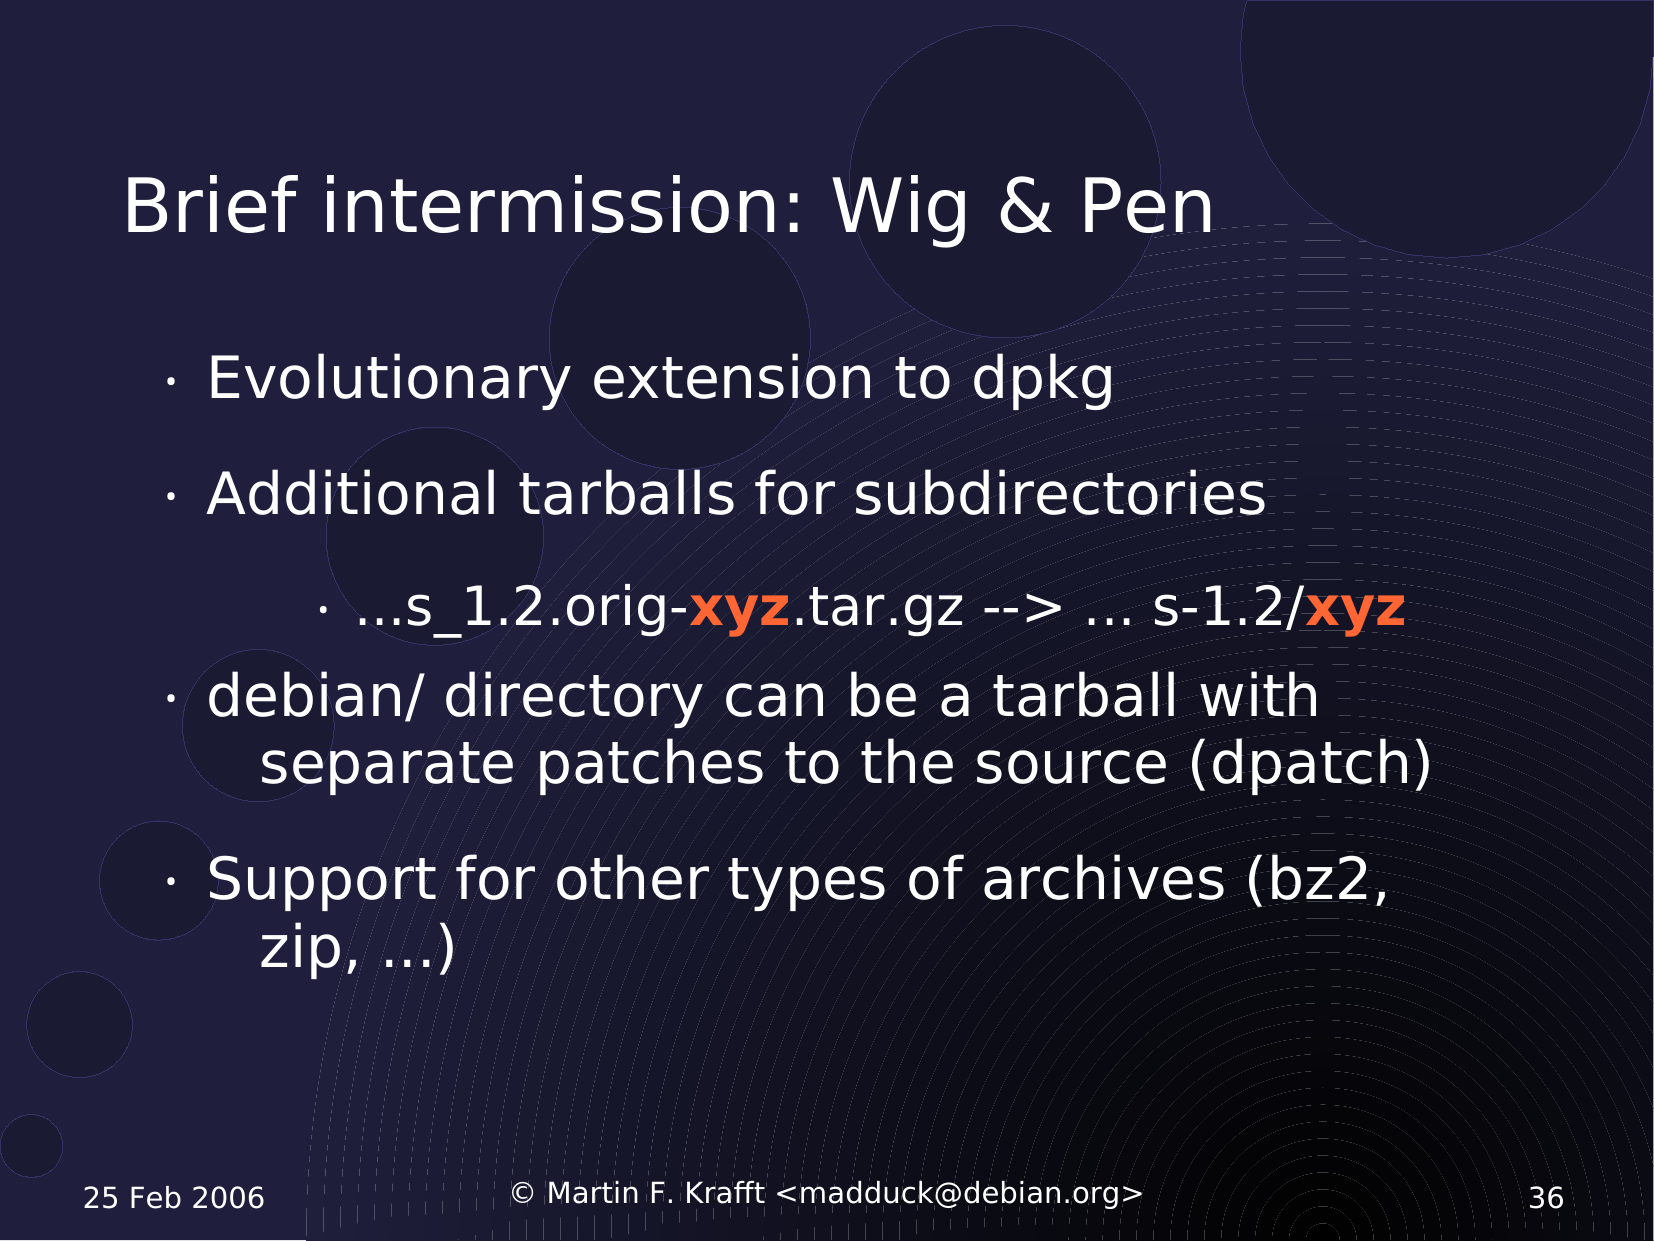

# Brief intermission: Wig & Pen
Evolutionary extension to dpkg
Additional tarballs for subdirectories
...s_1.2.orig-xyz.tar.gz --> ... s-1.2/xyz
debian/ directory can be a tarball with separate patches to the source (dpatch)
Support for other types of archives (bz2, zip, ...)
© Martin F. Krafft <madduck@debian.org>
25 Feb 2006
36